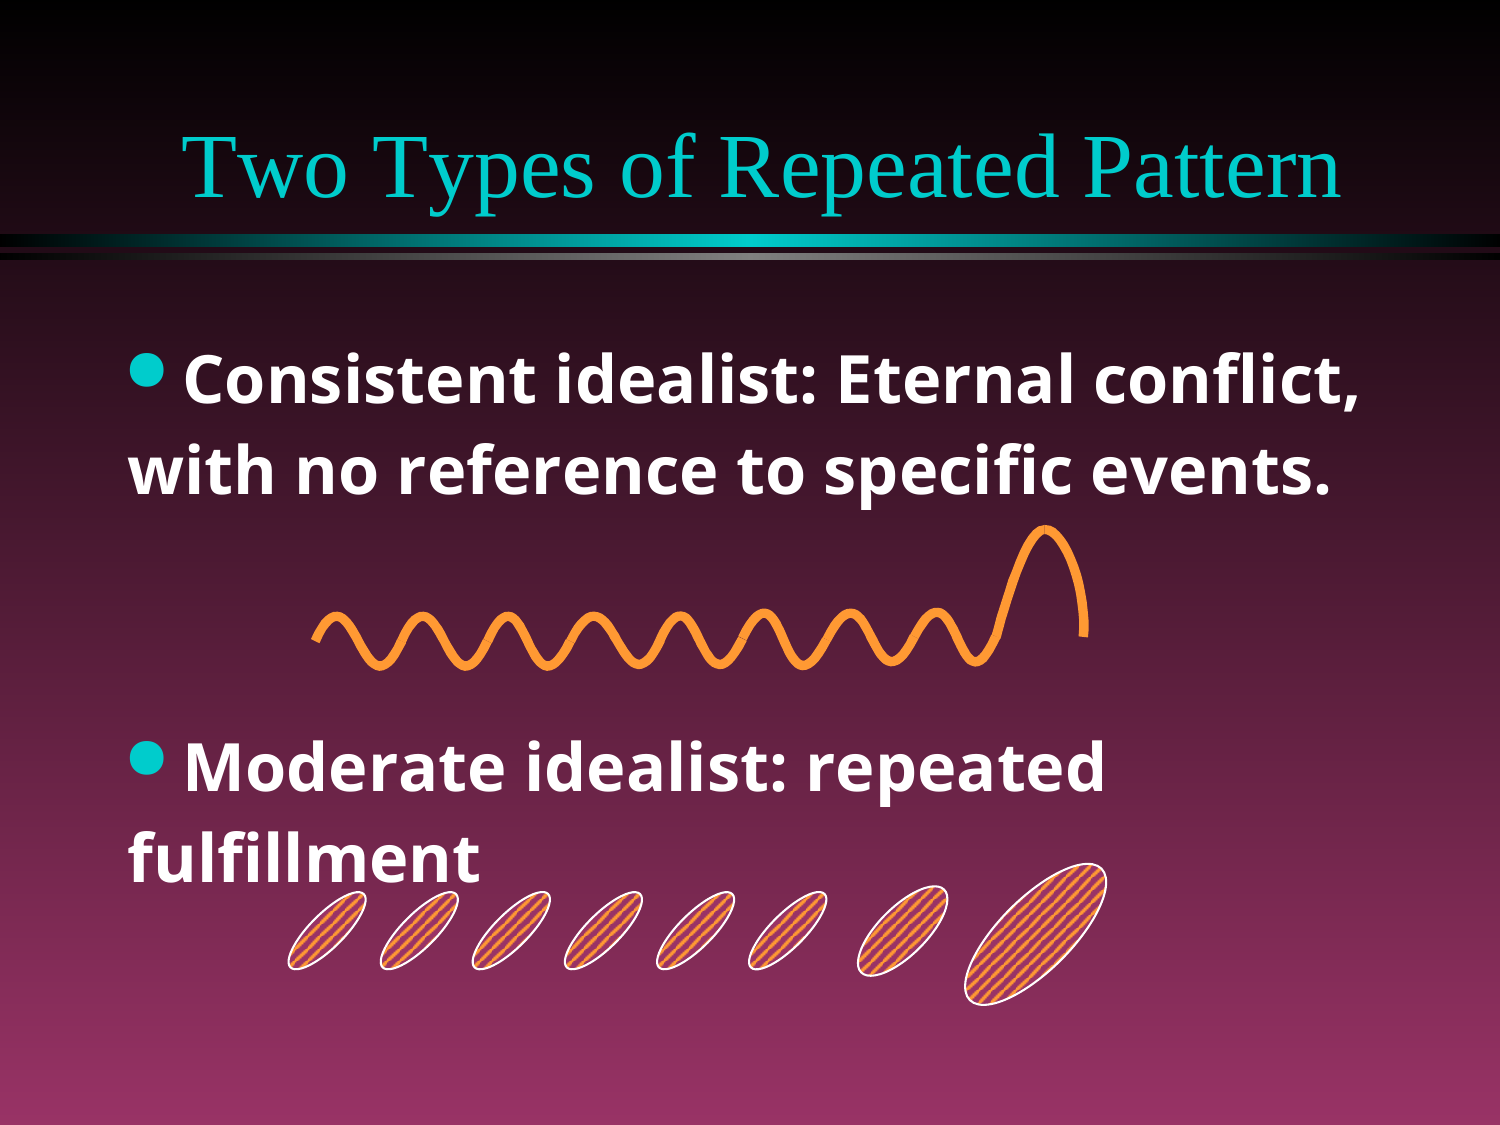

# Two Types of Repeated Pattern
 Consistent idealist: Eternal conflict, with no reference to specific events.
 Moderate idealist: repeated fulfillment